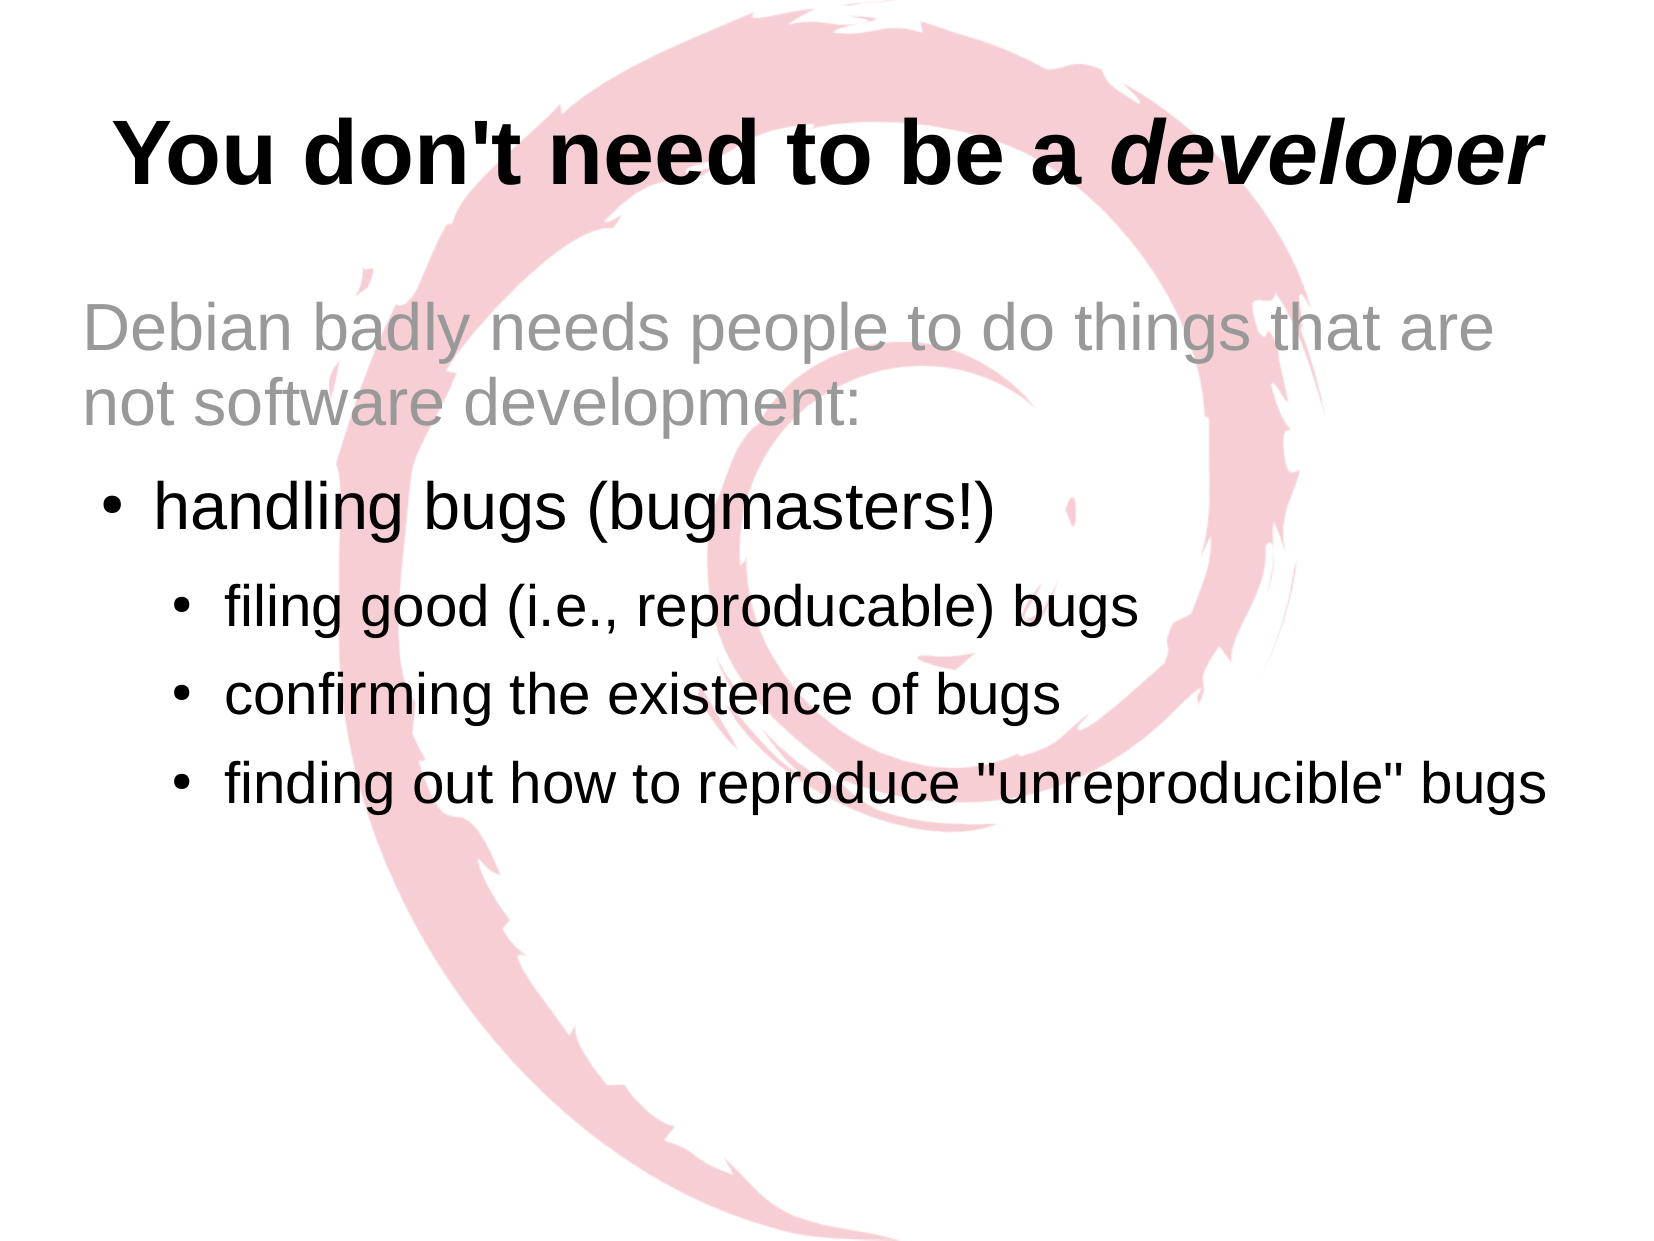

# You don't need to be a developer
Debian badly needs people to do things that are not software development:
handling bugs (bugmasters!)
filing good (i.e., reproducable) bugs
confirming the existence of bugs
finding out how to reproduce "unreproducible" bugs